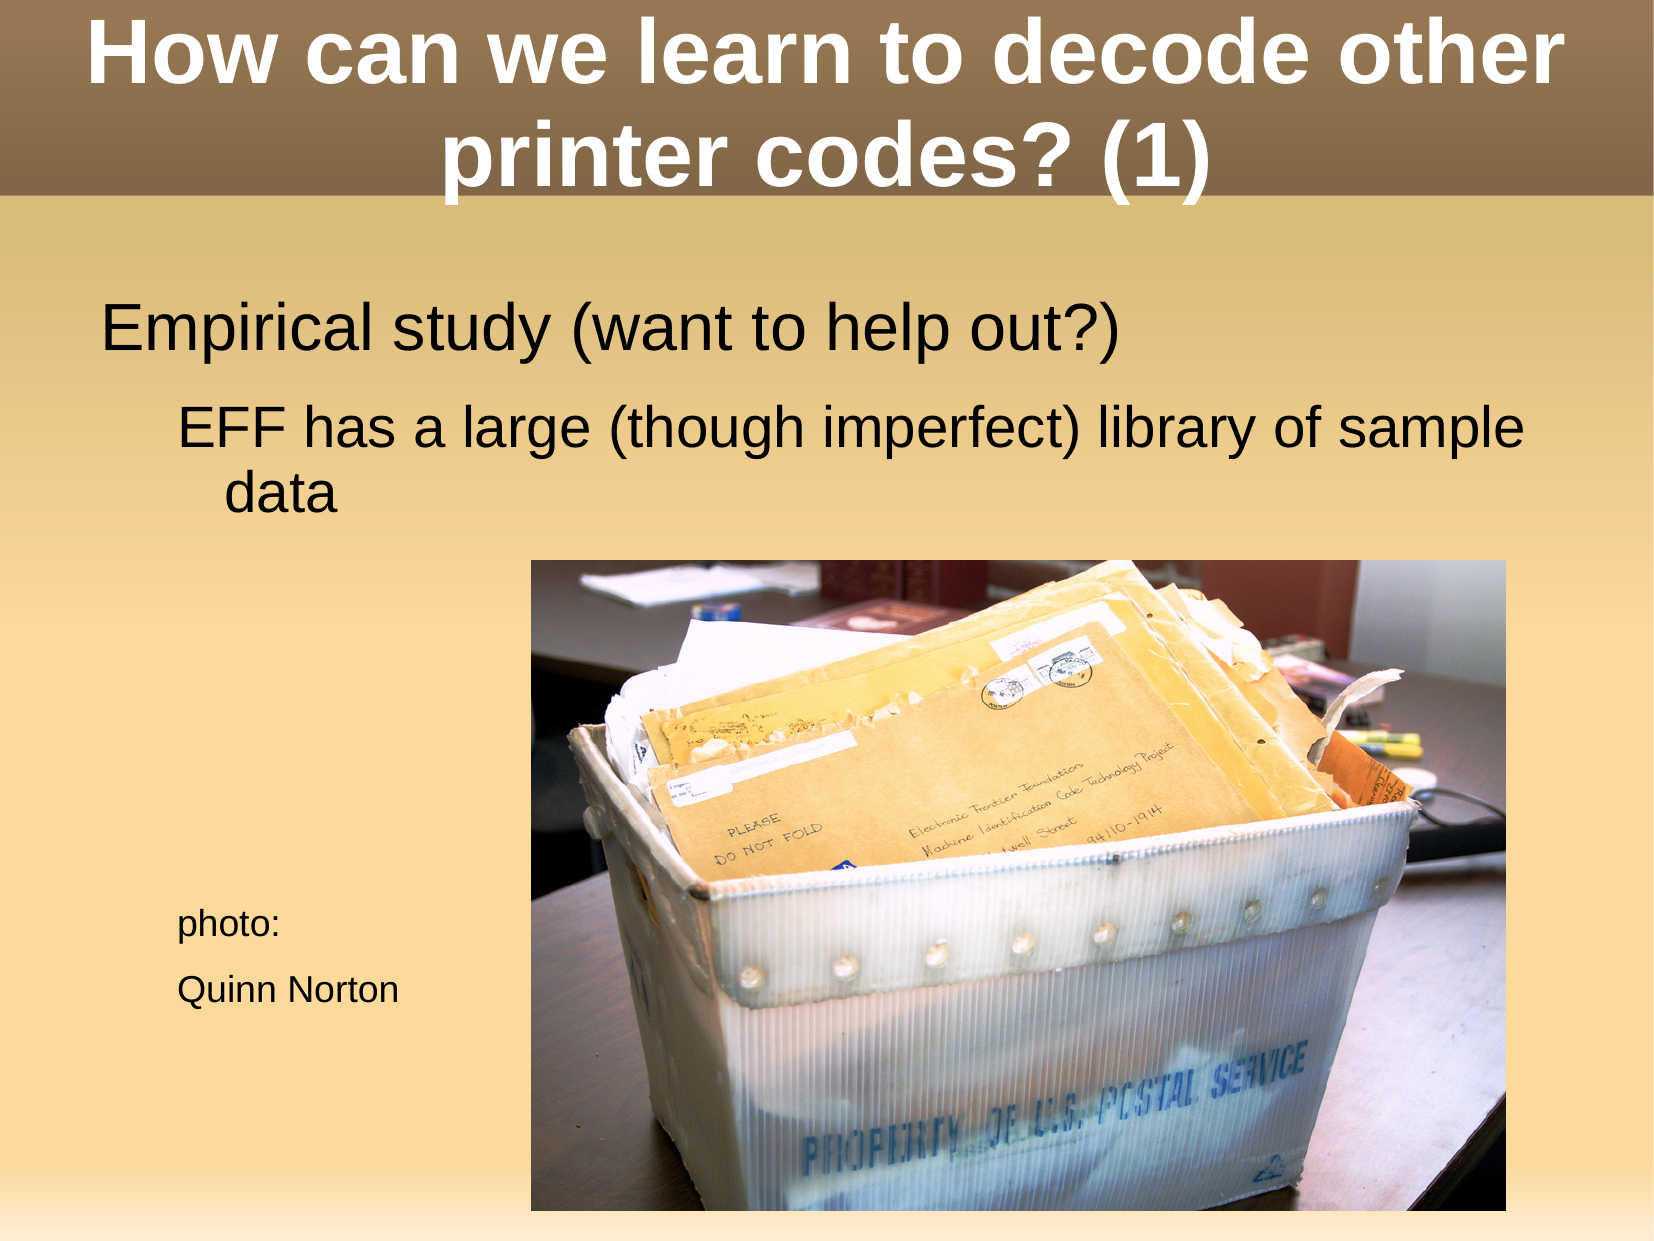

# How can we learn to decode other printer codes? (1)
Empirical study (want to help out?)
EFF has a large (though imperfect) library of sample data
photo:
Quinn Norton